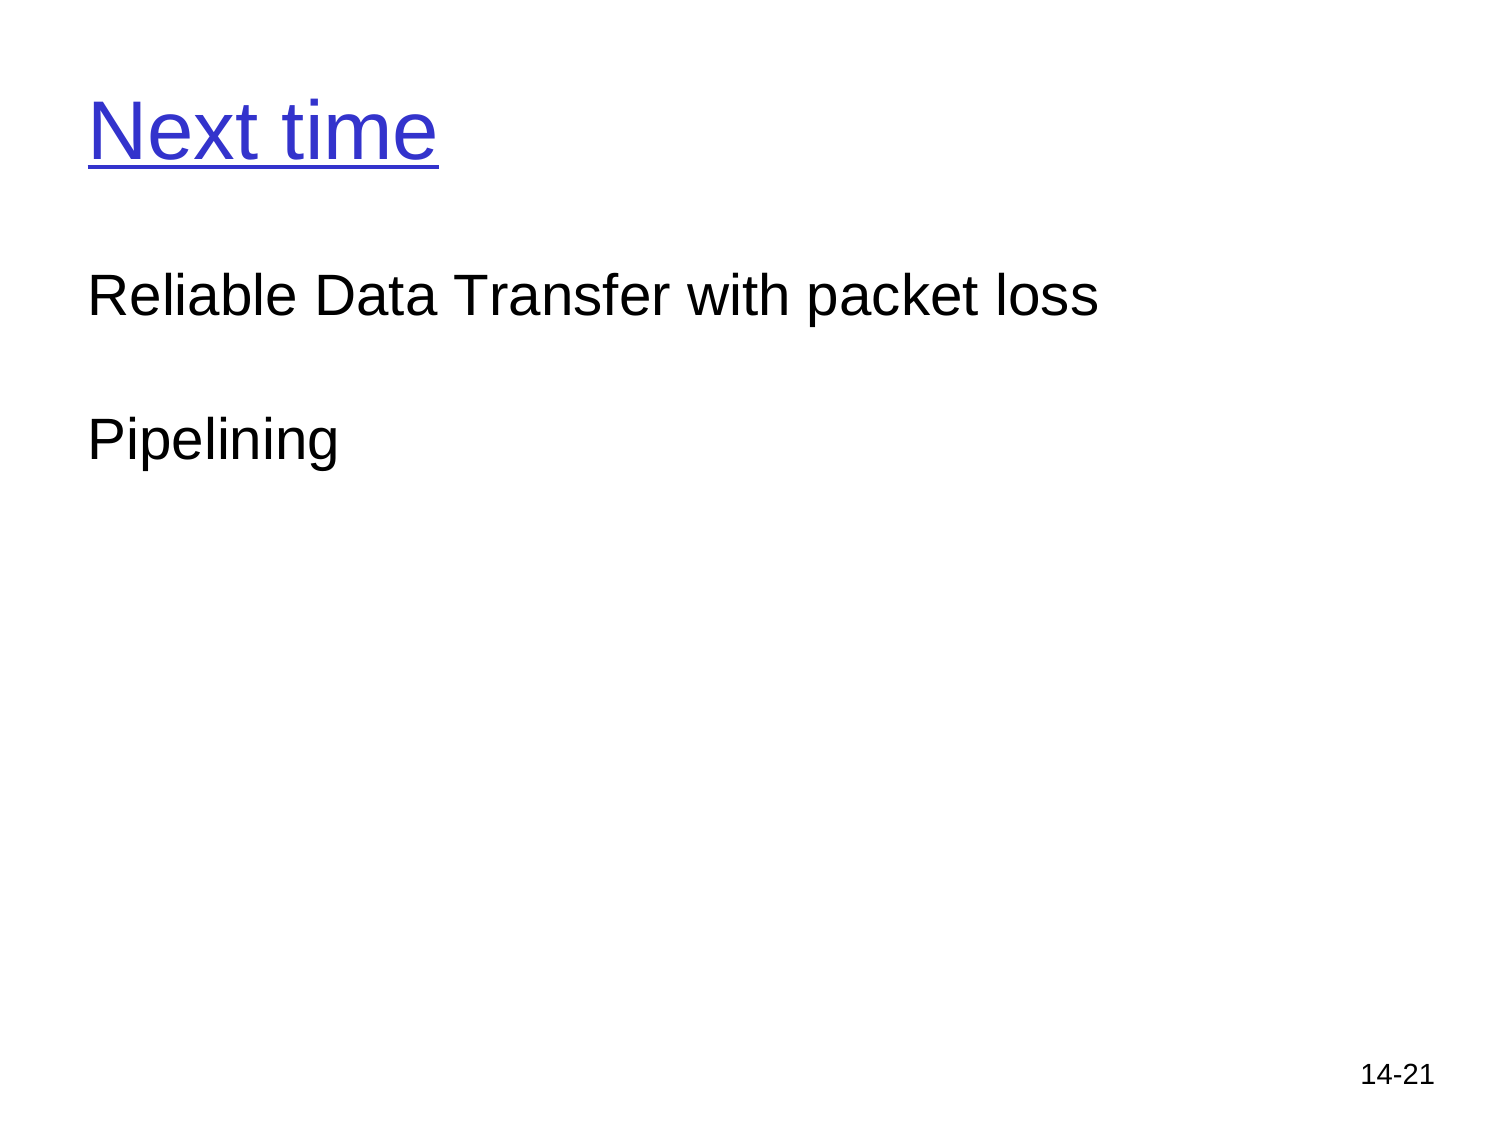

# Next time
Reliable Data Transfer with packet loss
Pipelining
21